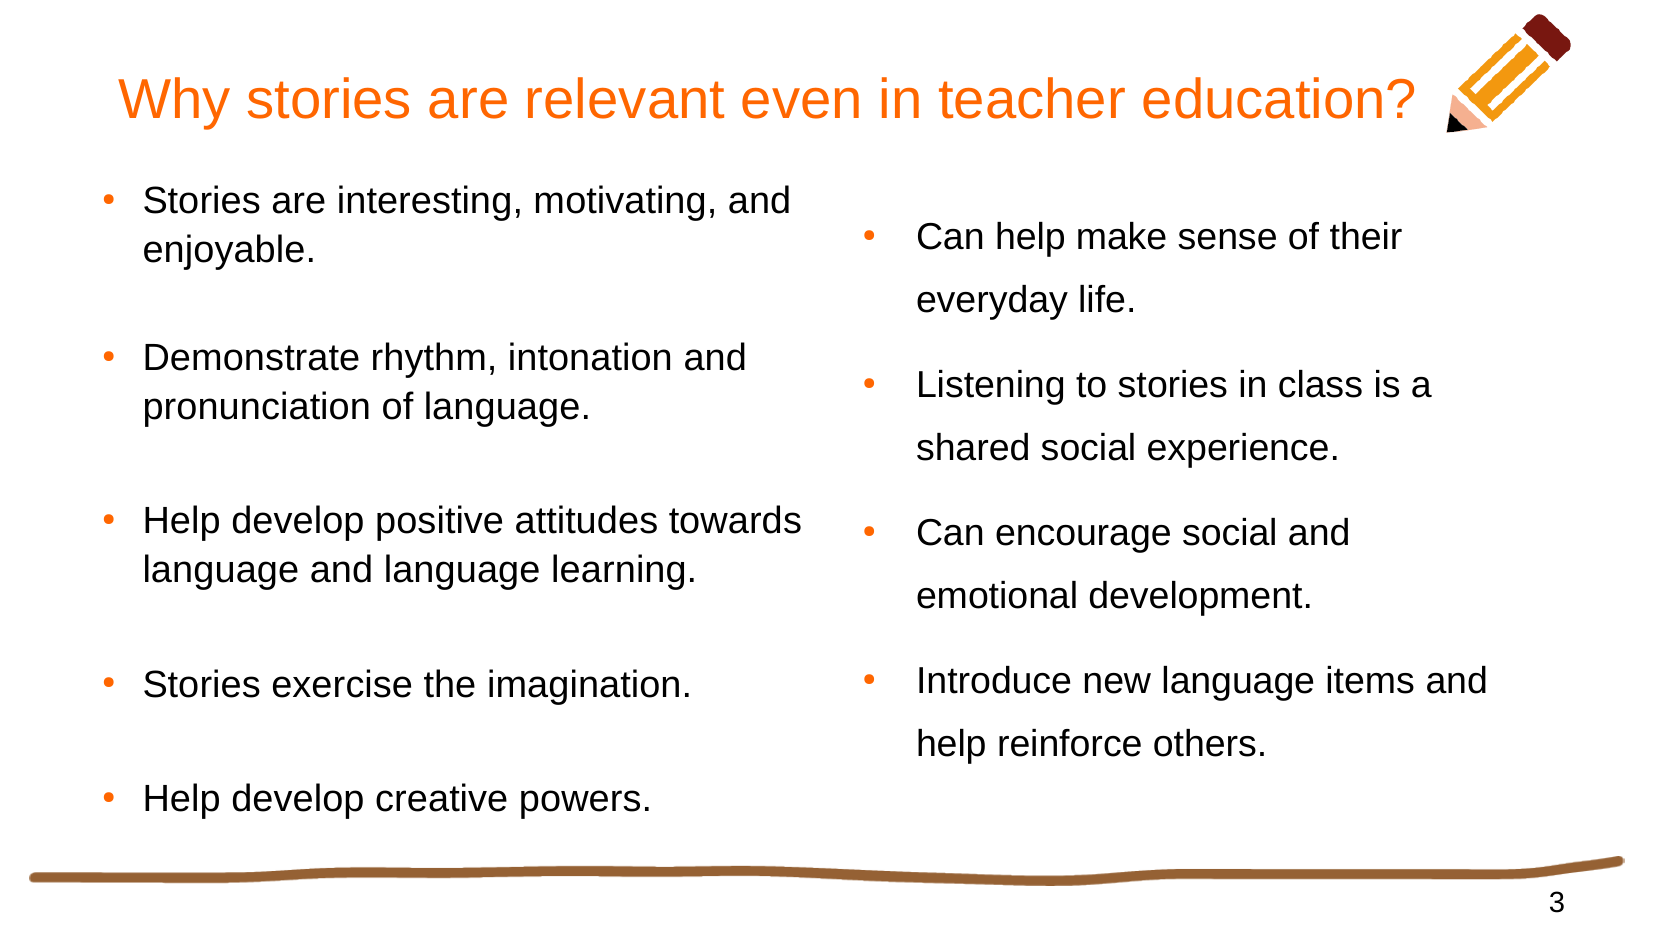

# Why stories are relevant even in teacher education?
Stories are interesting, motivating, and enjoyable.
Demonstrate rhythm, intonation and pronunciation of language.
Help develop positive attitudes towards language and language learning.
Stories exercise the imagination.
Help develop creative powers.
Can help make sense of their everyday life.
Listening to stories in class is a shared social experience.
Can encourage social and emotional development.
Introduce new language items and help reinforce others.
3